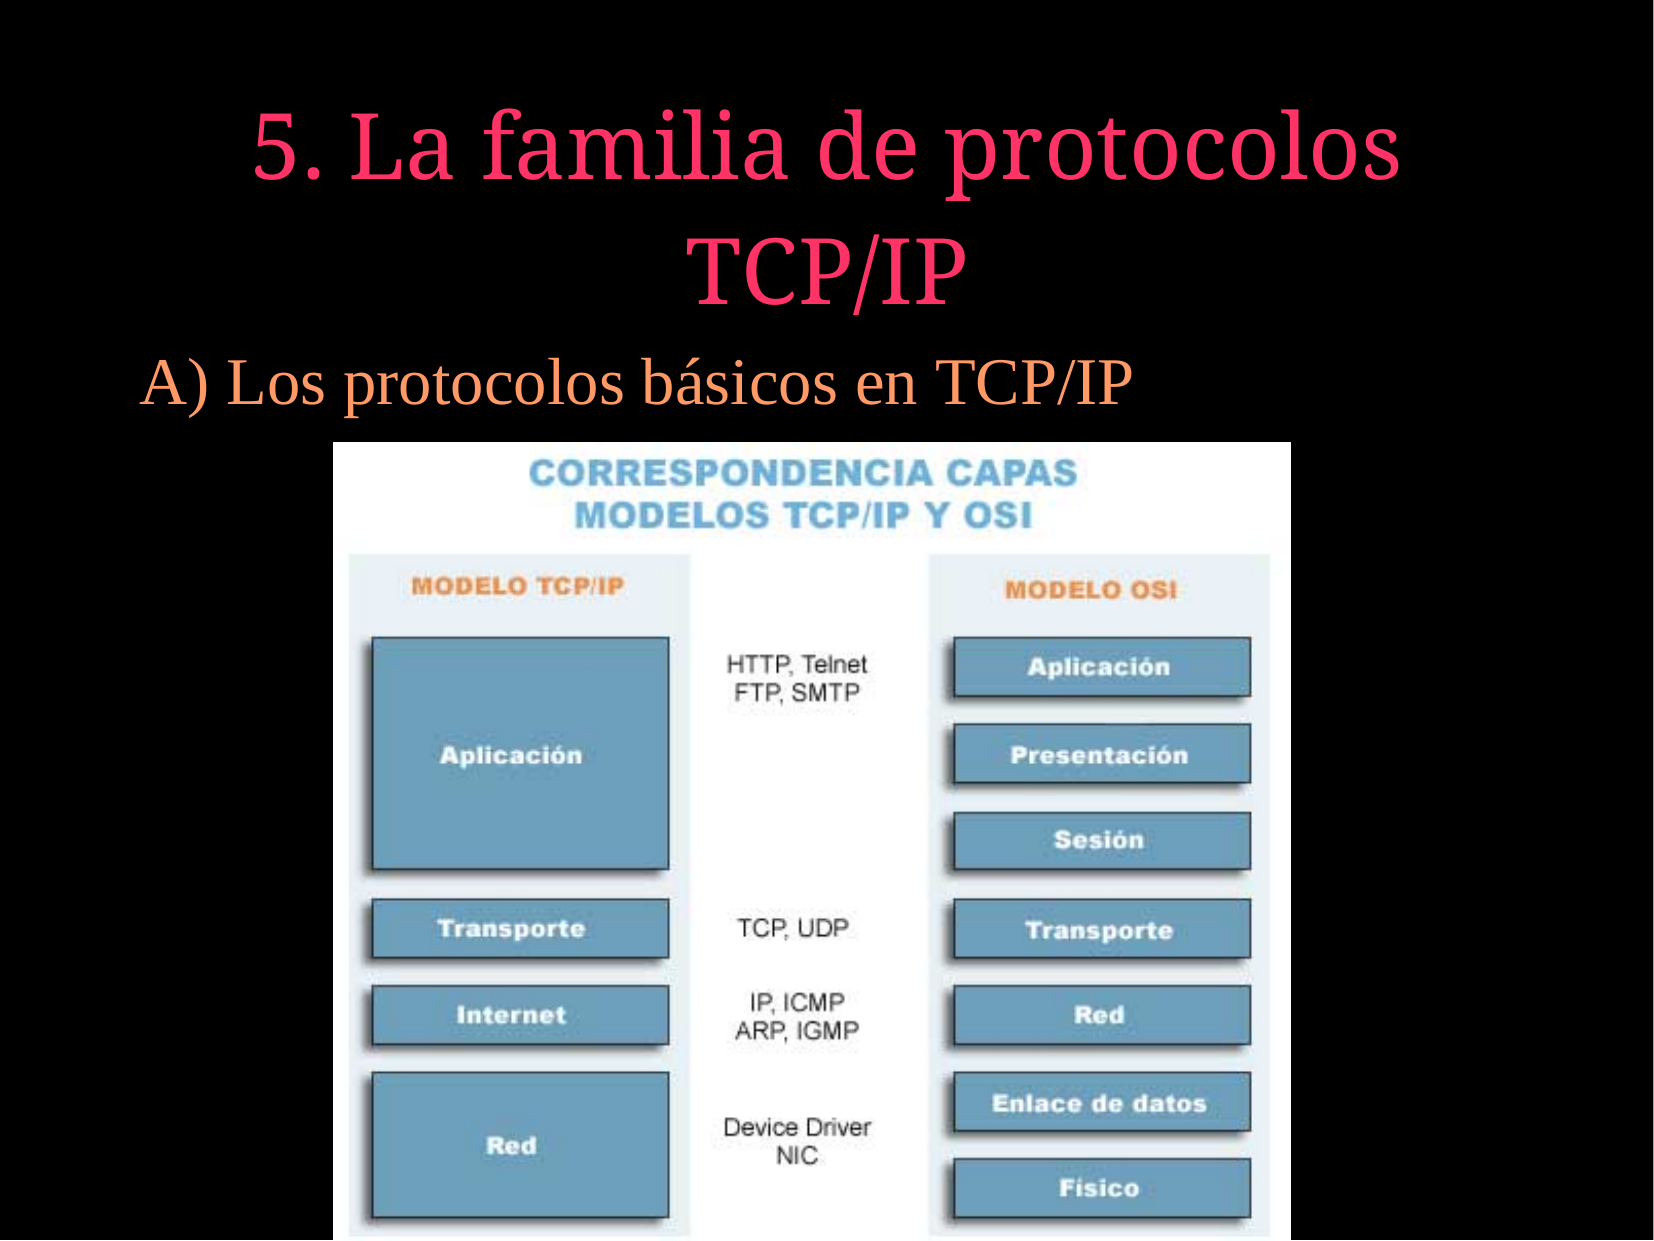

# 5. La familia de protocolos TCP/IP
A) Los protocolos básicos en TCP/IP